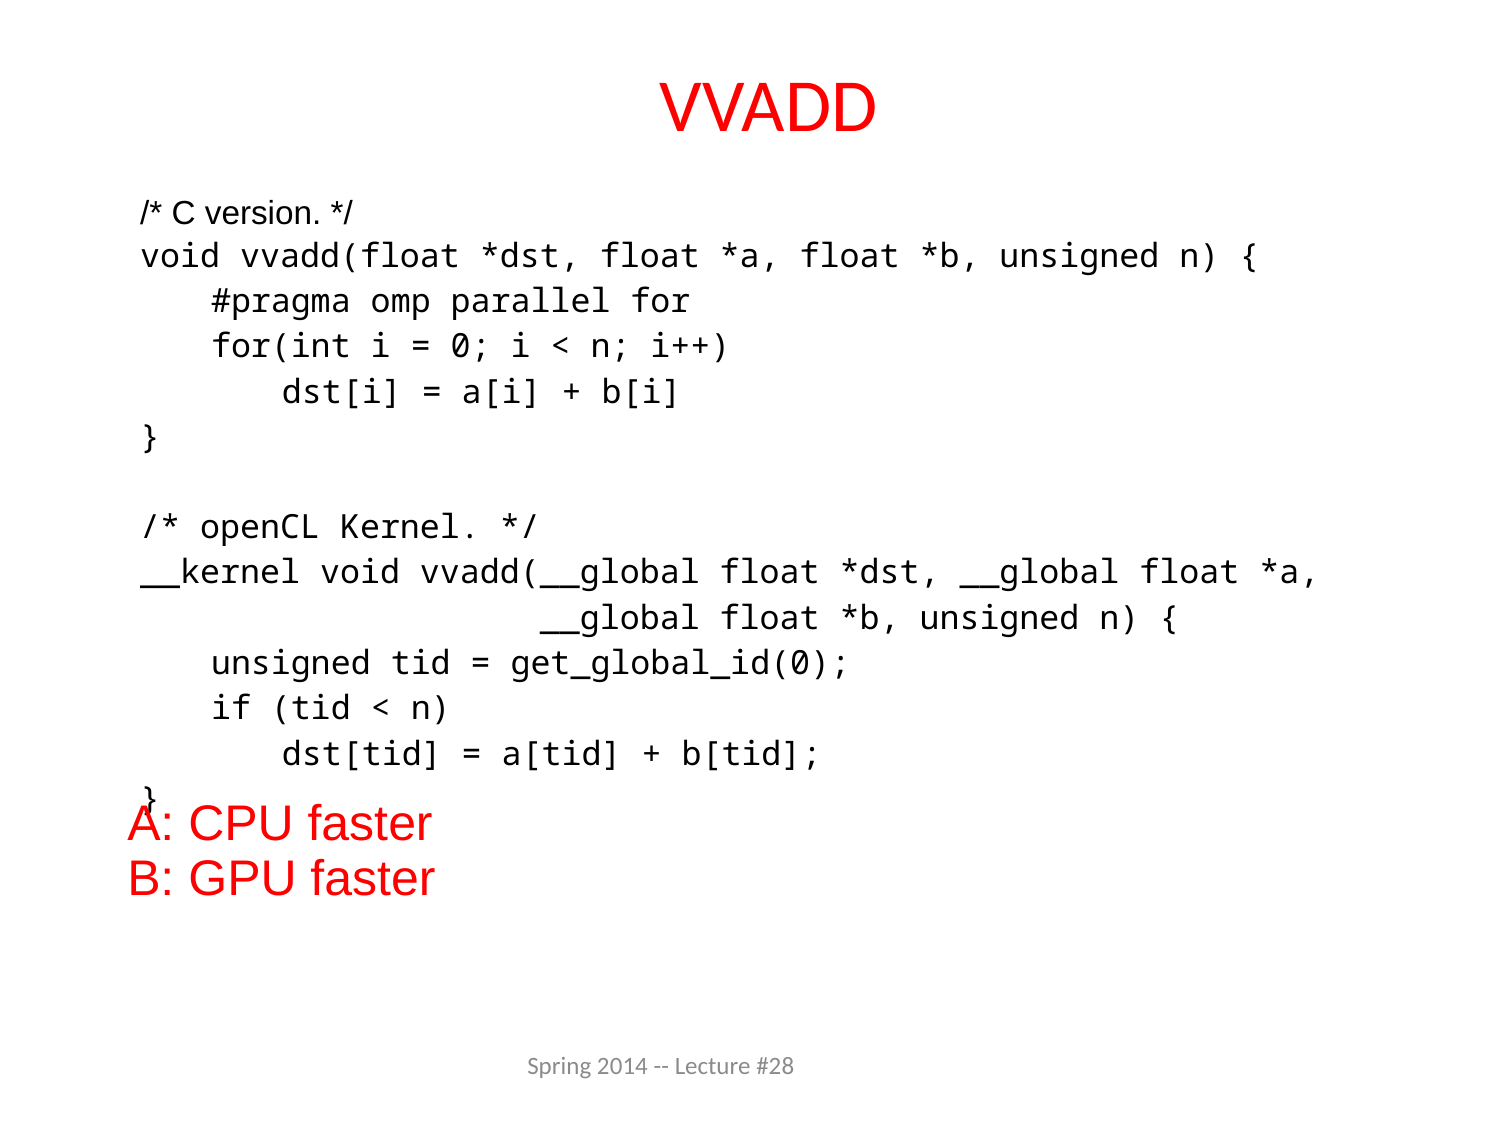

# VVADD
/* C version. */
void vvadd(float *dst, float *a, float *b, unsigned n) {
#pragma omp parallel for
for(int i = 0; i < n; i++)
dst[i] = a[i] + b[i]
}
/* openCL Kernel. */
__kernel void vvadd(__global float *dst, __global float *a, __global float *b, unsigned n) {
unsigned tid = get_global_id(0);
if (tid < n)
dst[tid] = a[tid] + b[tid];
}
A: CPU faster
B: GPU faster